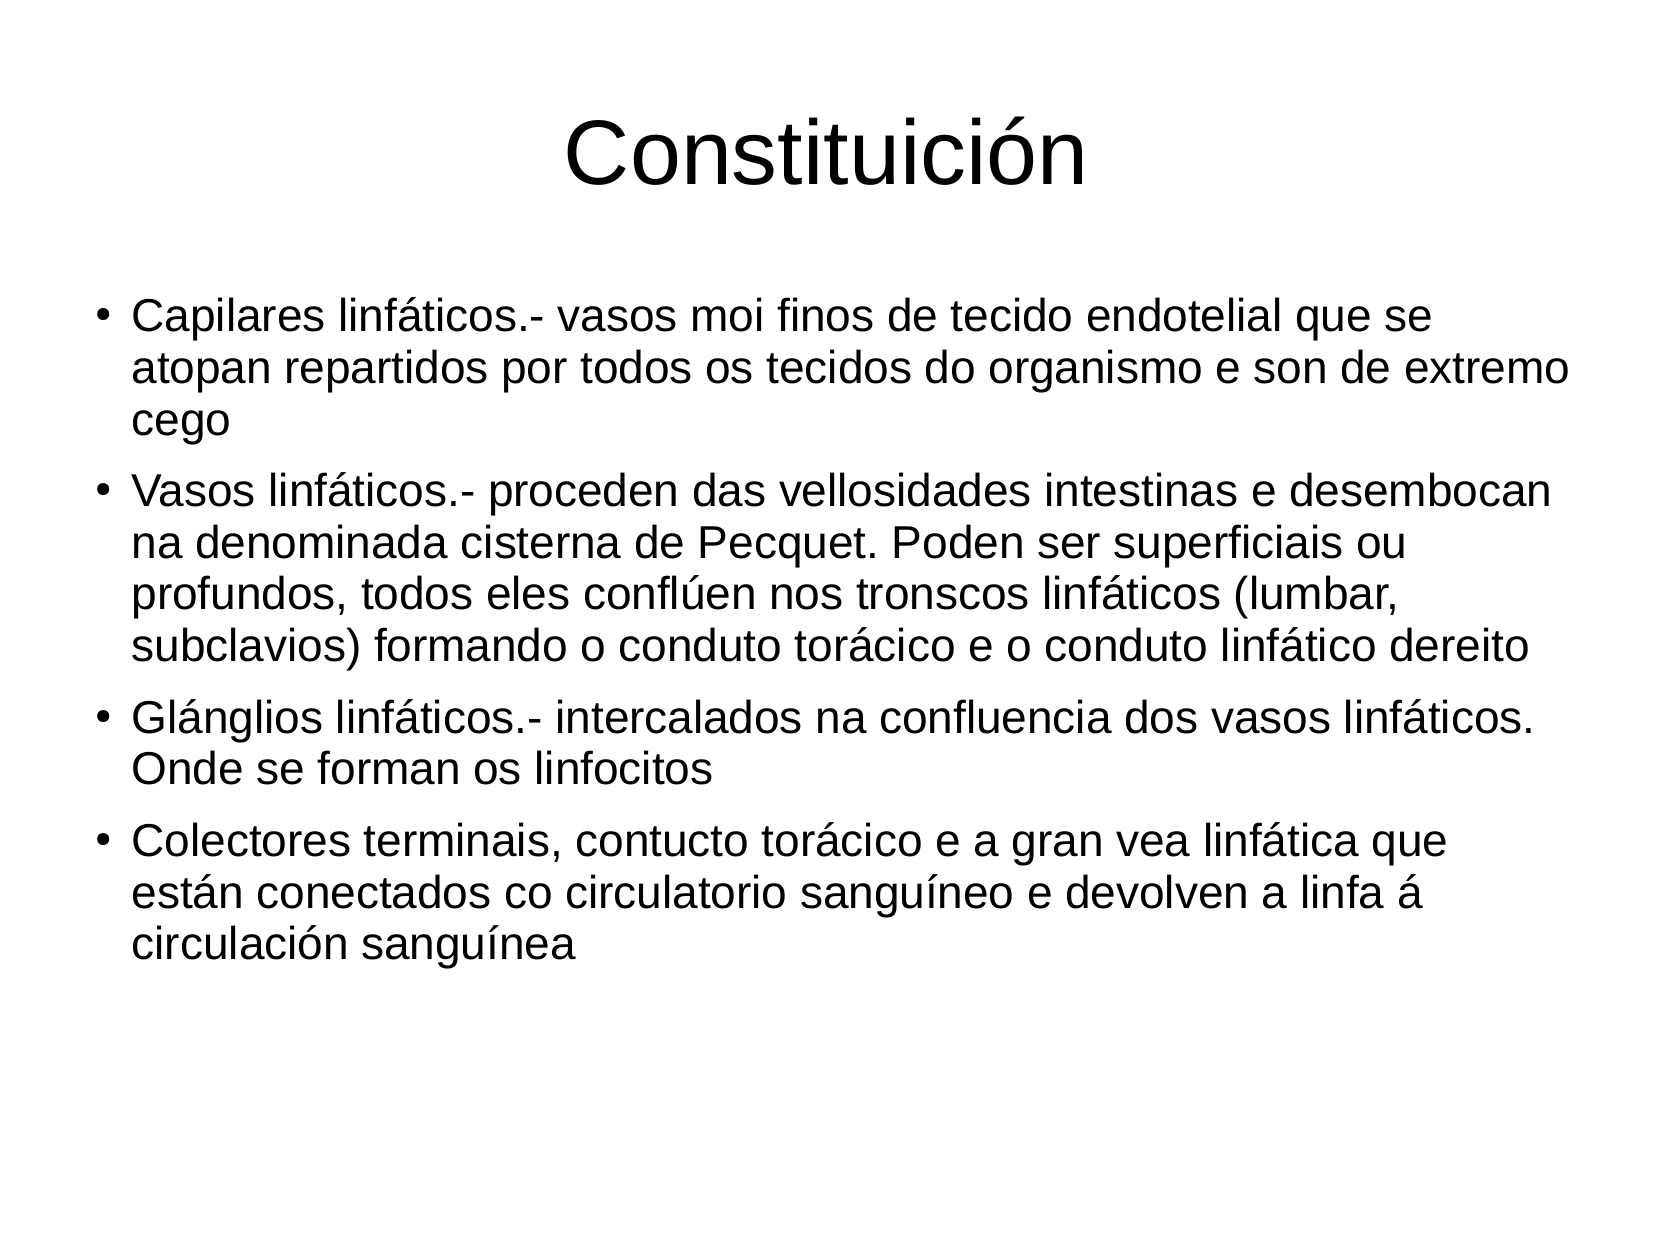

# Constituición
Capilares linfáticos.- vasos moi finos de tecido endotelial que se atopan repartidos por todos os tecidos do organismo e son de extremo cego
Vasos linfáticos.- proceden das vellosidades intestinas e desembocan na denominada cisterna de Pecquet. Poden ser superficiais ou profundos, todos eles conflúen nos tronscos linfáticos (lumbar, subclavios) formando o conduto torácico e o conduto linfático dereito
Glánglios linfáticos.- intercalados na confluencia dos vasos linfáticos. Onde se forman os linfocitos
Colectores terminais, contucto torácico e a gran vea linfática que están conectados co circulatorio sanguíneo e devolven a linfa á circulación sanguínea